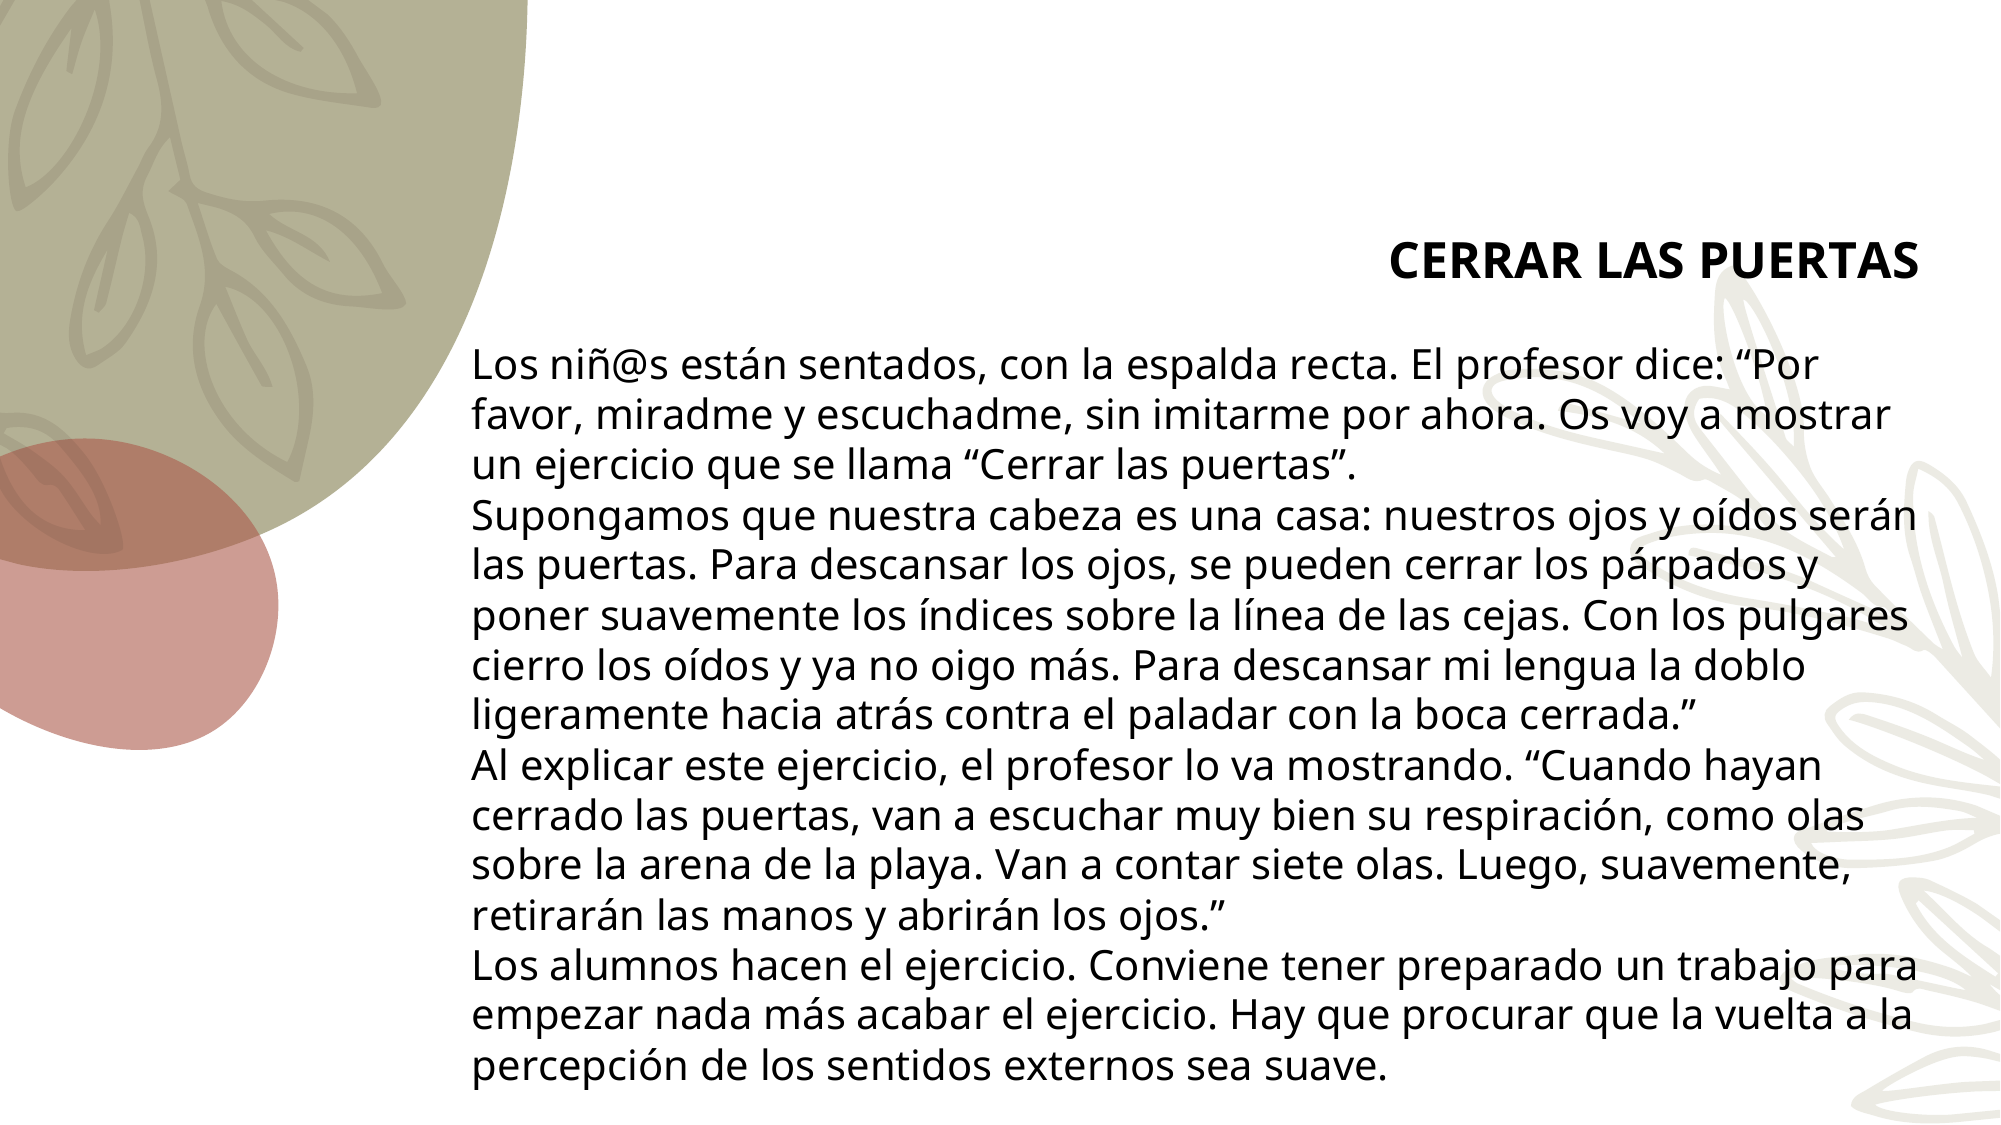

CERRAR LAS PUERTAS
Los niñ@s están sentados, con la espalda recta. El profesor dice: “Por favor, miradme y escuchadme, sin imitarme por ahora. Os voy a mostrar un ejercicio que se llama “Cerrar las puertas”.
Supongamos que nuestra cabeza es una casa: nuestros ojos y oídos serán las puertas. Para descansar los ojos, se pueden cerrar los párpados y poner suavemente los índices sobre la línea de las cejas. Con los pulgares cierro los oídos y ya no oigo más. Para descansar mi lengua la doblo ligeramente hacia atrás contra el paladar con la boca cerrada.”
Al explicar este ejercicio, el profesor lo va mostrando. “Cuando hayan cerrado las puertas, van a escuchar muy bien su respiración, como olas sobre la arena de la playa. Van a contar siete olas. Luego, suavemente, retirarán las manos y abrirán los ojos.”
Los alumnos hacen el ejercicio. Conviene tener preparado un trabajo para empezar nada más acabar el ejercicio. Hay que procurar que la vuelta a la percepción de los sentidos externos sea suave.